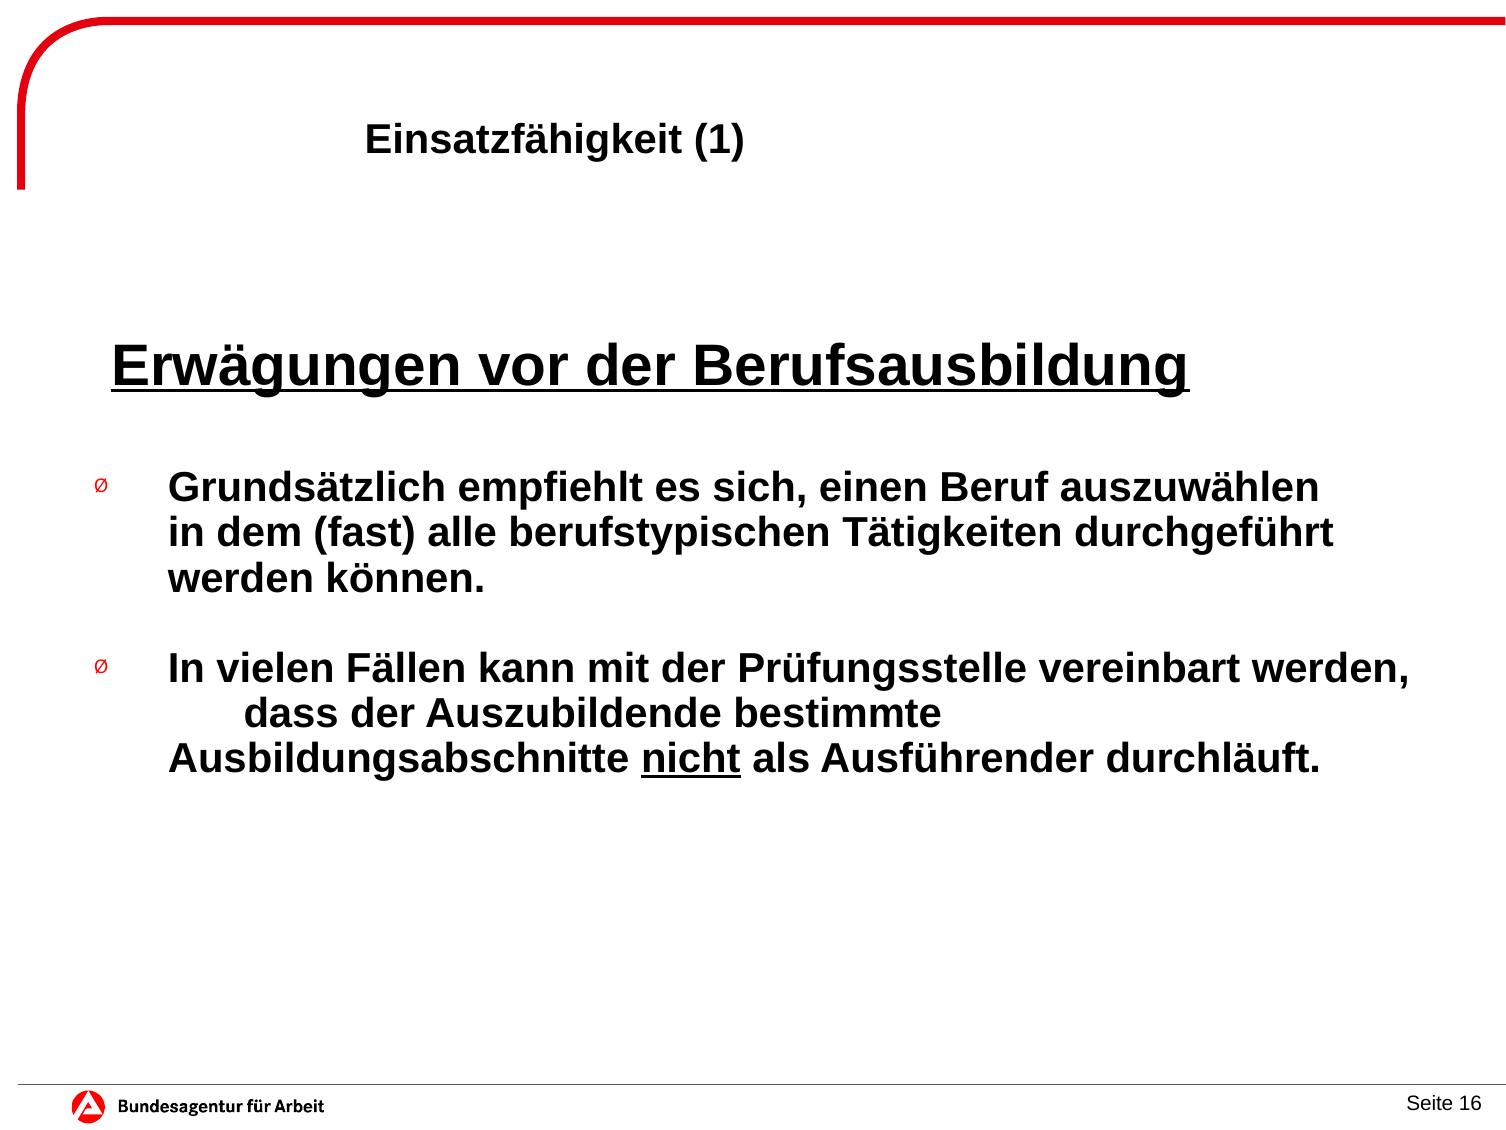

# Einsatzfähigkeit (1)
Erwägungen vor der Berufsausbildung
	Grundsätzlich empfiehlt es sich, einen Beruf auszuwählen
	in dem (fast) alle berufstypischen Tätigkeiten durchgeführt
	werden können.
	In vielen Fällen kann mit der Prüfungsstelle vereinbart werden,
 dass der Auszubildende bestimmte
	Ausbildungsabschnitte nicht als Ausführender durchläuft.